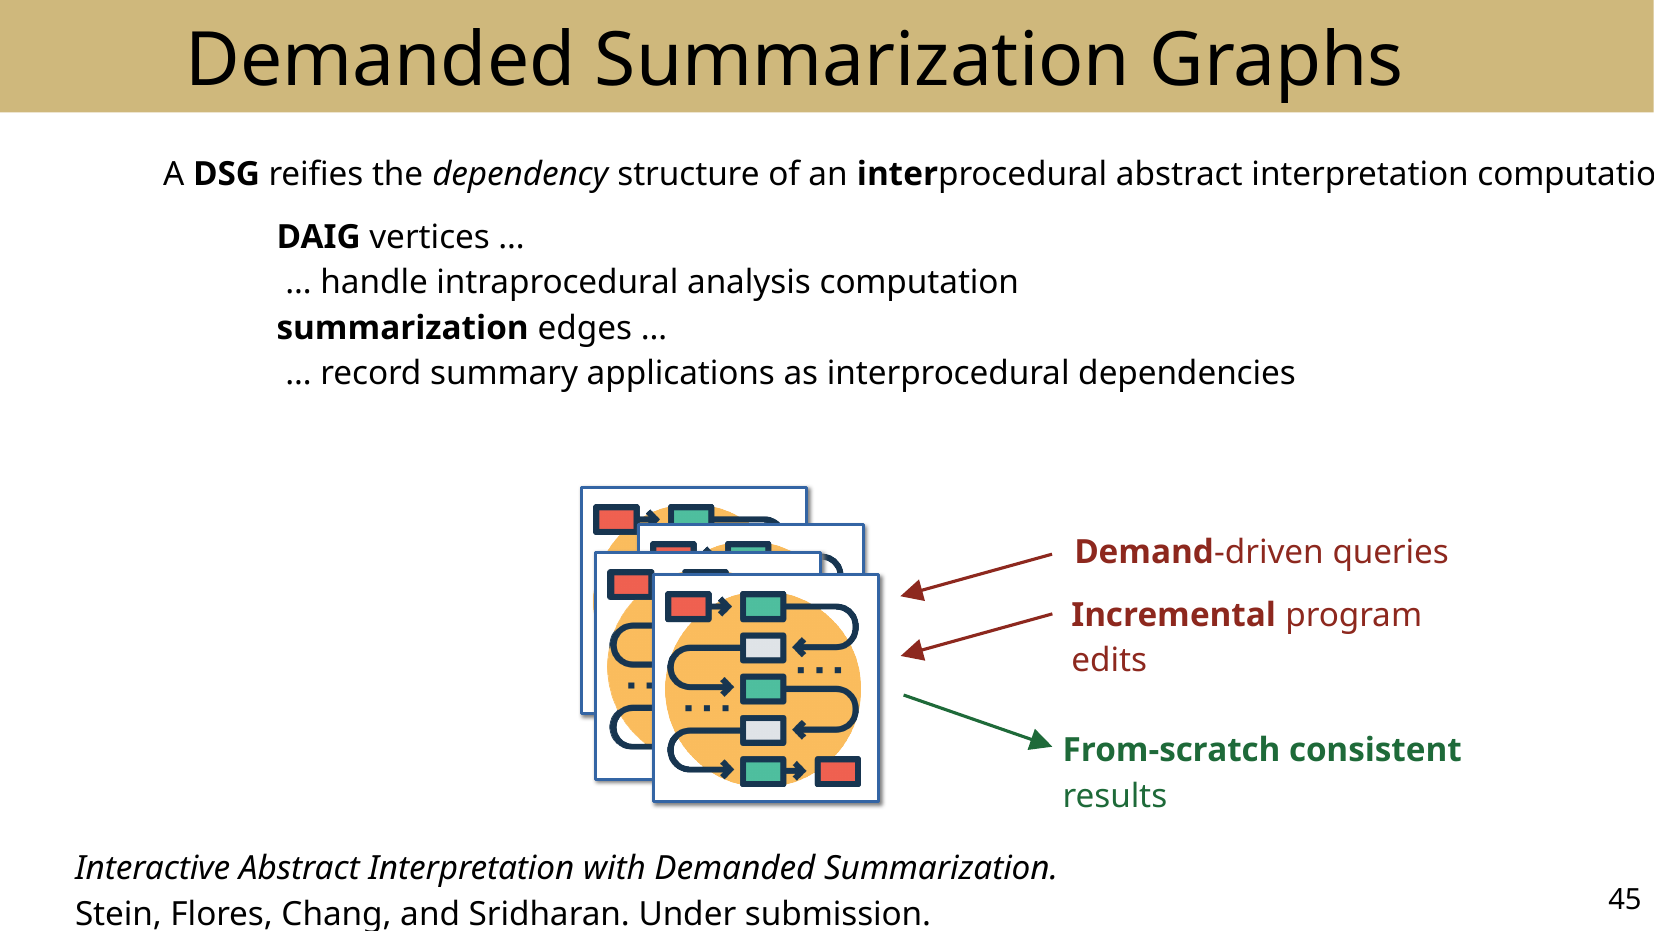

# Demanded Summarization Graphs
A DSG reifies the dependency structure of an interprocedural abstract interpretation computation
DAIG vertices …
 … handle intraprocedural analysis computation
summarization edges …
 … record summary applications as interprocedural dependencies
Demand-driven queries
Incremental program edits
From-scratch consistent results
Interactive Abstract Interpretation with Demanded Summarization.
Stein, Flores, Chang, and Sridharan. Under submission.